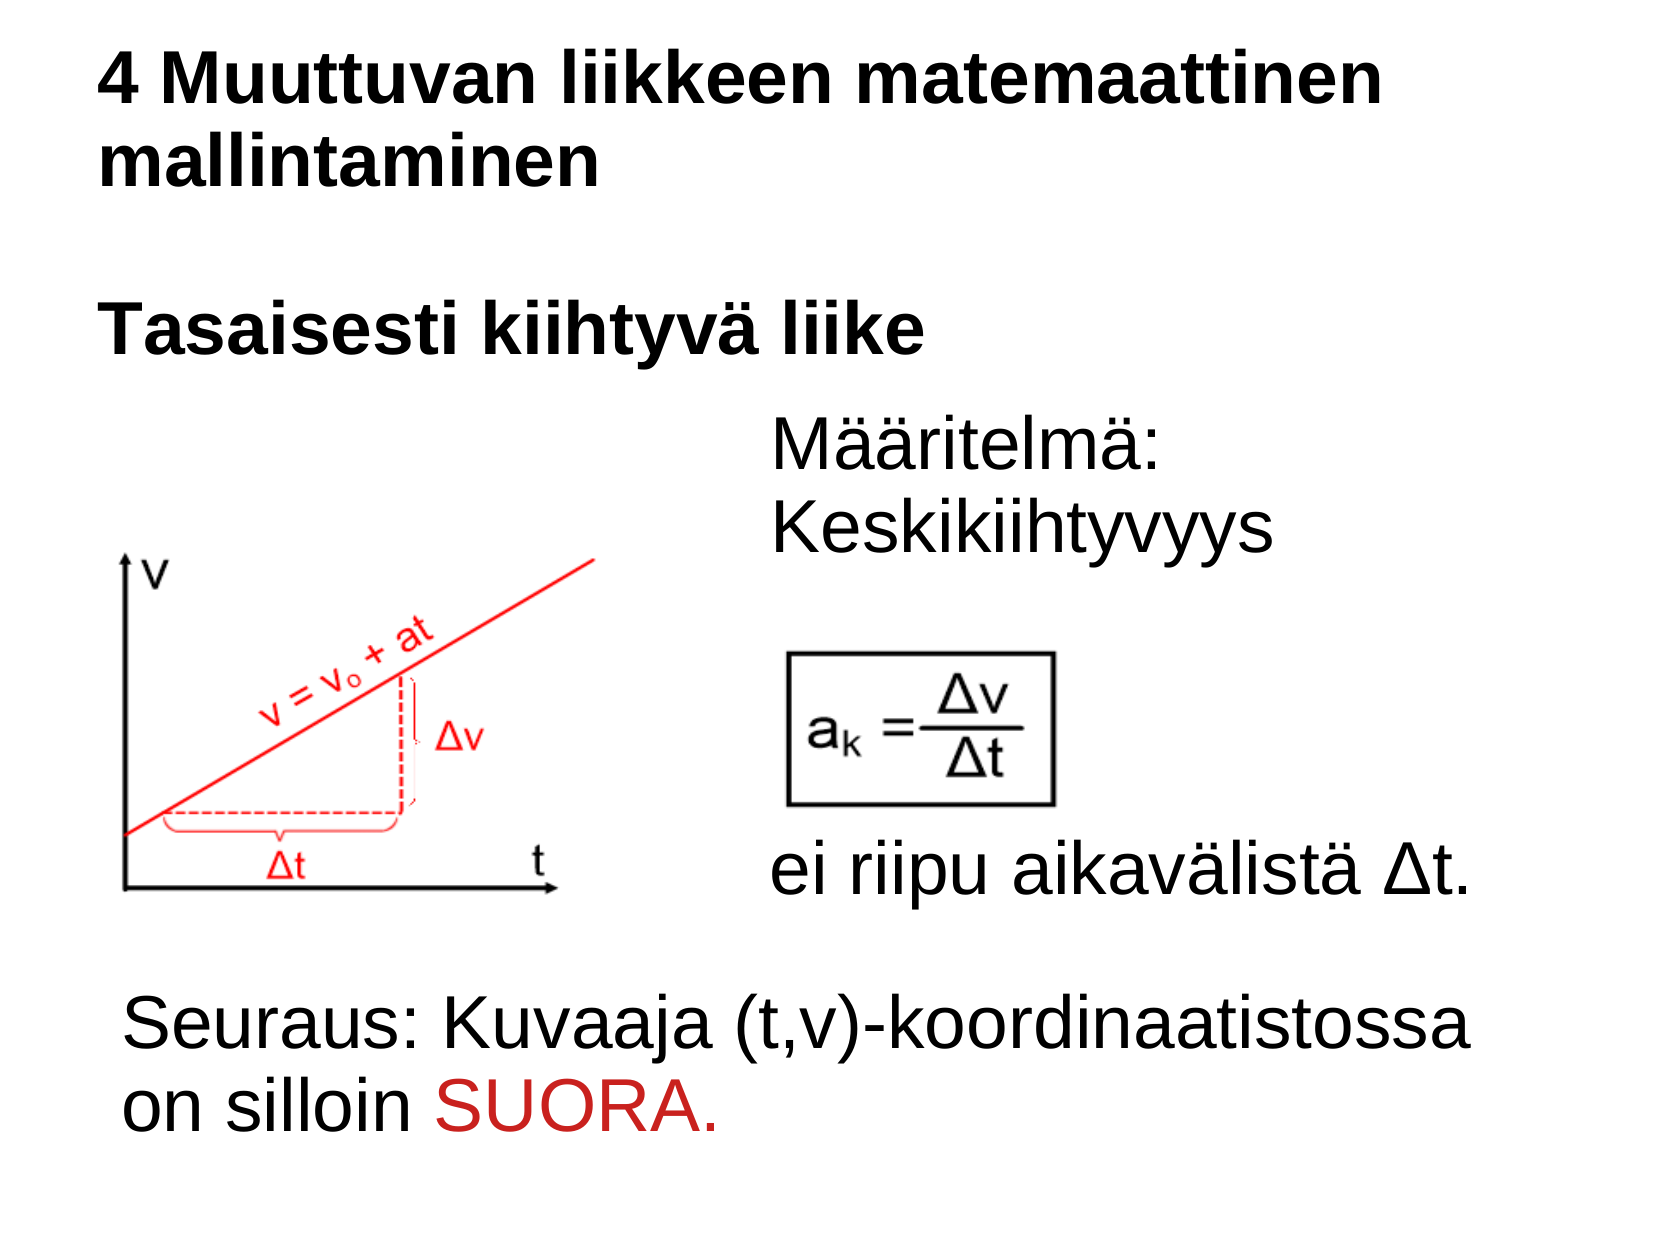

4 Muuttuvan liikkeen matemaattinen mallintaminen
Tasaisesti kiihtyvä liike
Määritelmä:
Keskikiihtyvyys
ei riipu aikavälistä Δt.
Seuraus: Kuvaaja (t,v)-koordinaatistossa on silloin SUORA.